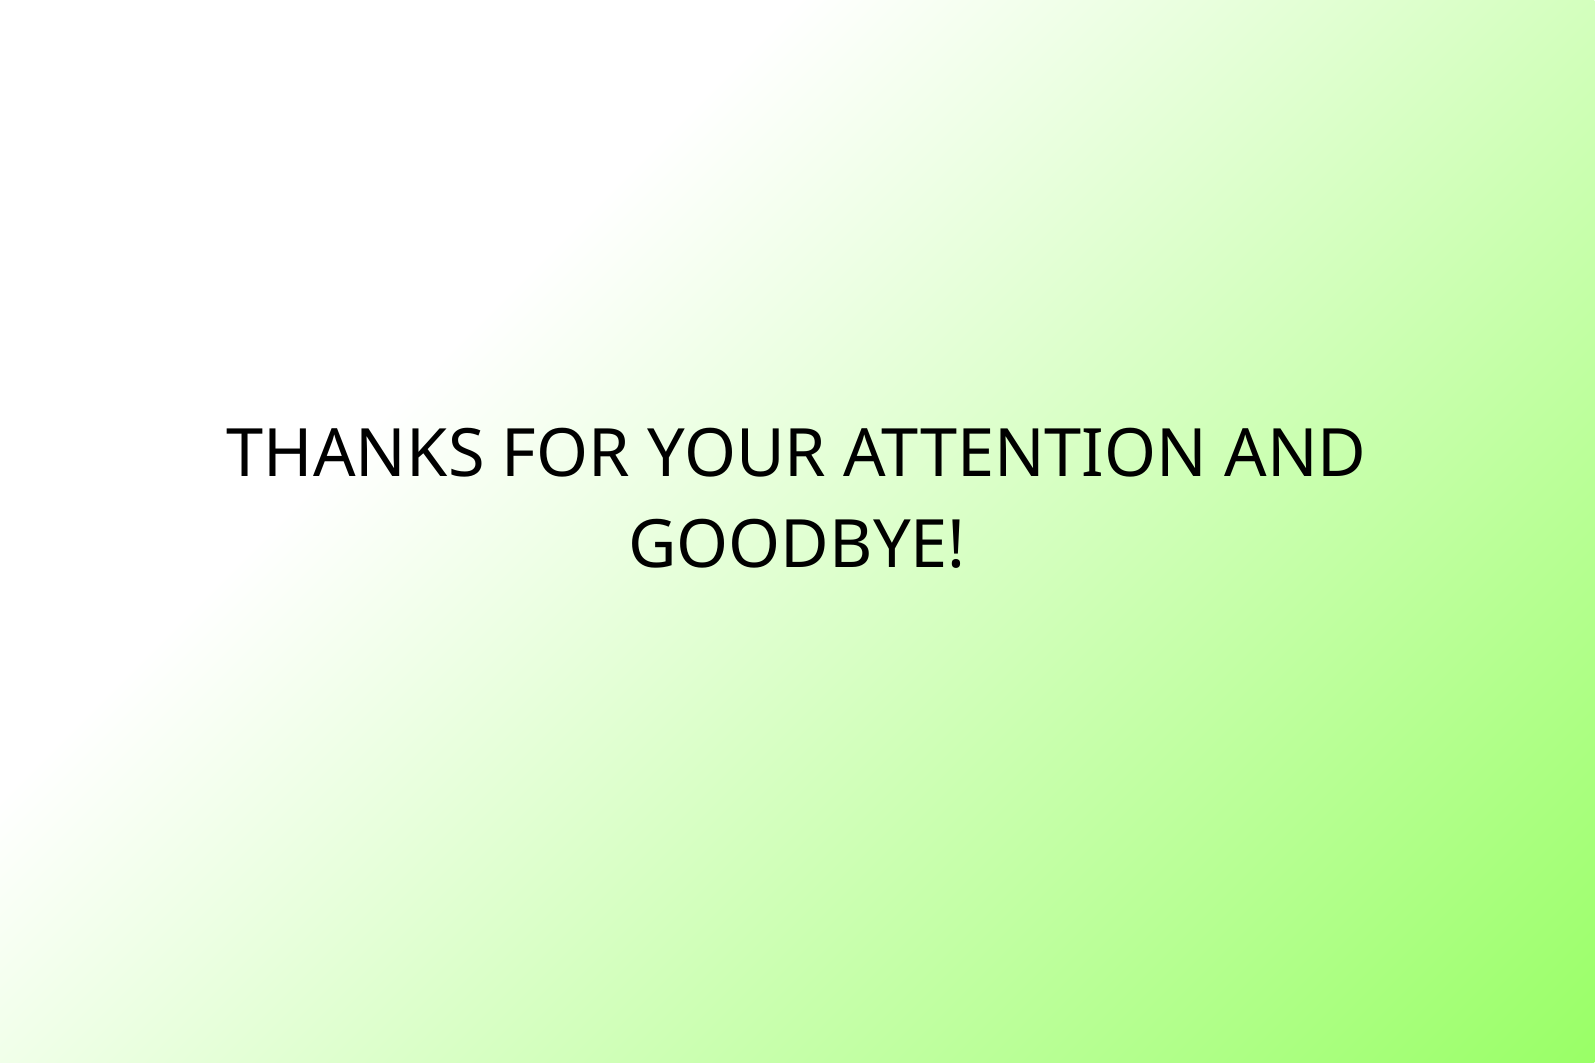

# THANKS FOR YOUR ATTENTION AND GOODBYE!